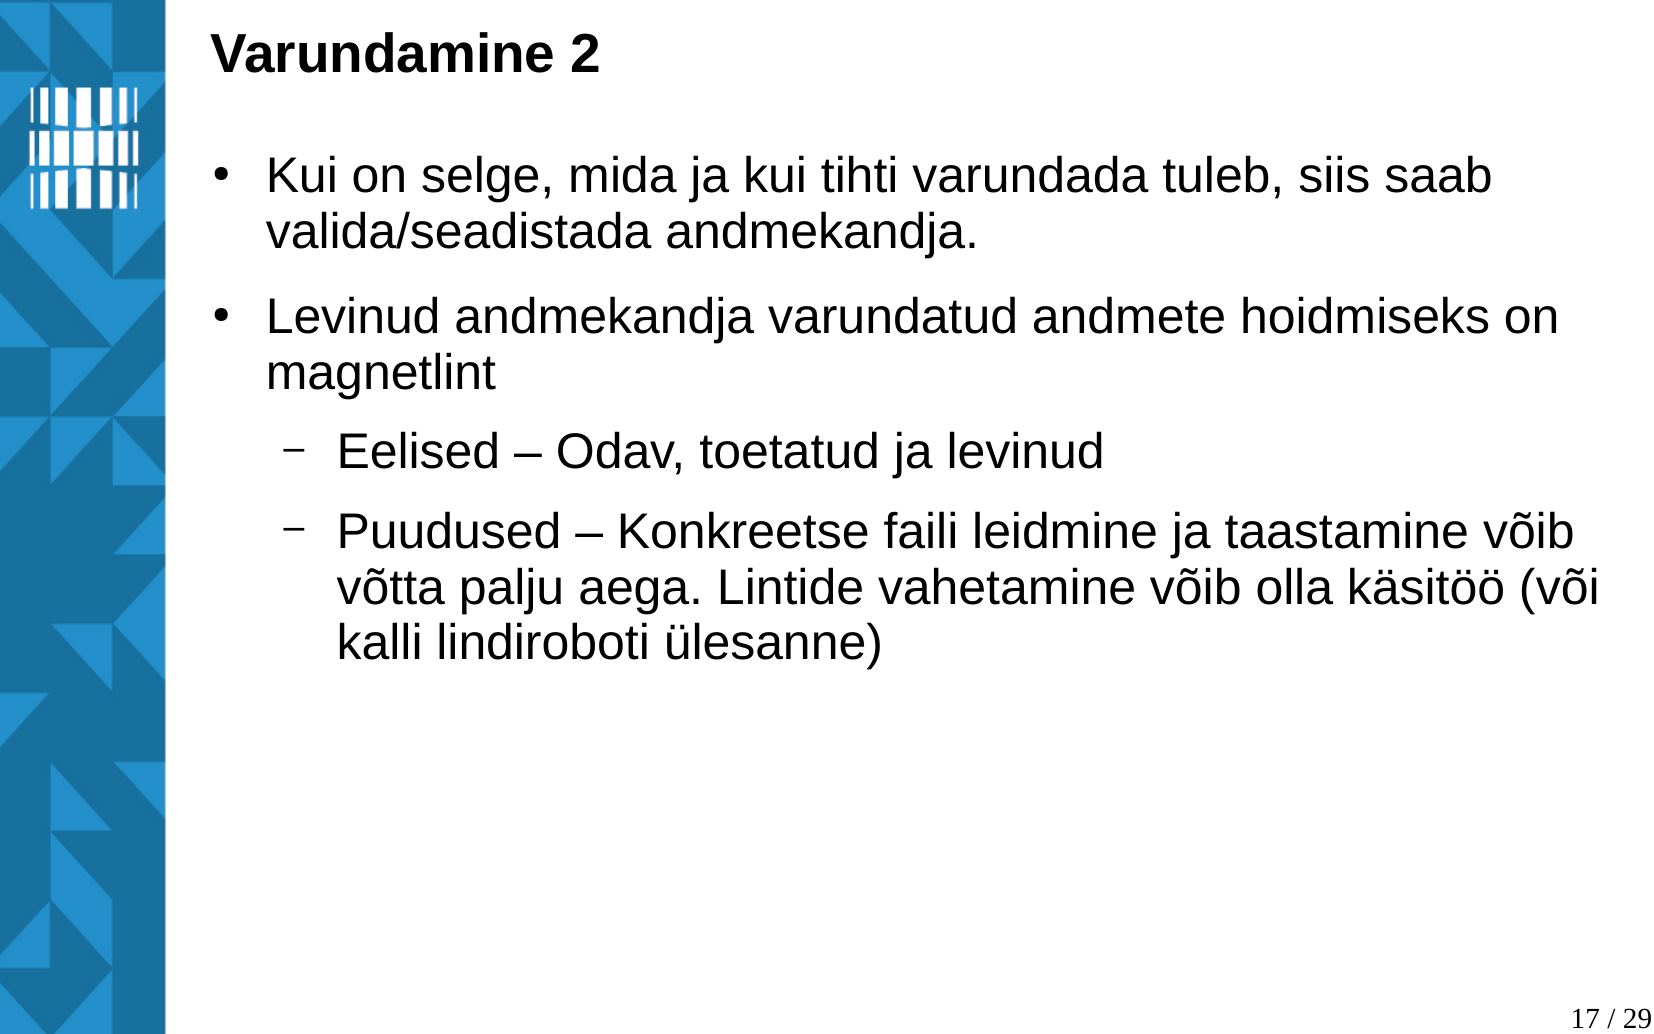

# Varundamine 2
Kui on selge, mida ja kui tihti varundada tuleb, siis saab valida/seadistada andmekandja.
Levinud andmekandja varundatud andmete hoidmiseks on magnetlint
Eelised – Odav, toetatud ja levinud
Puudused – Konkreetse faili leidmine ja taastamine võib võtta palju aega. Lintide vahetamine võib olla käsitöö (või kalli lindiroboti ülesanne)
17